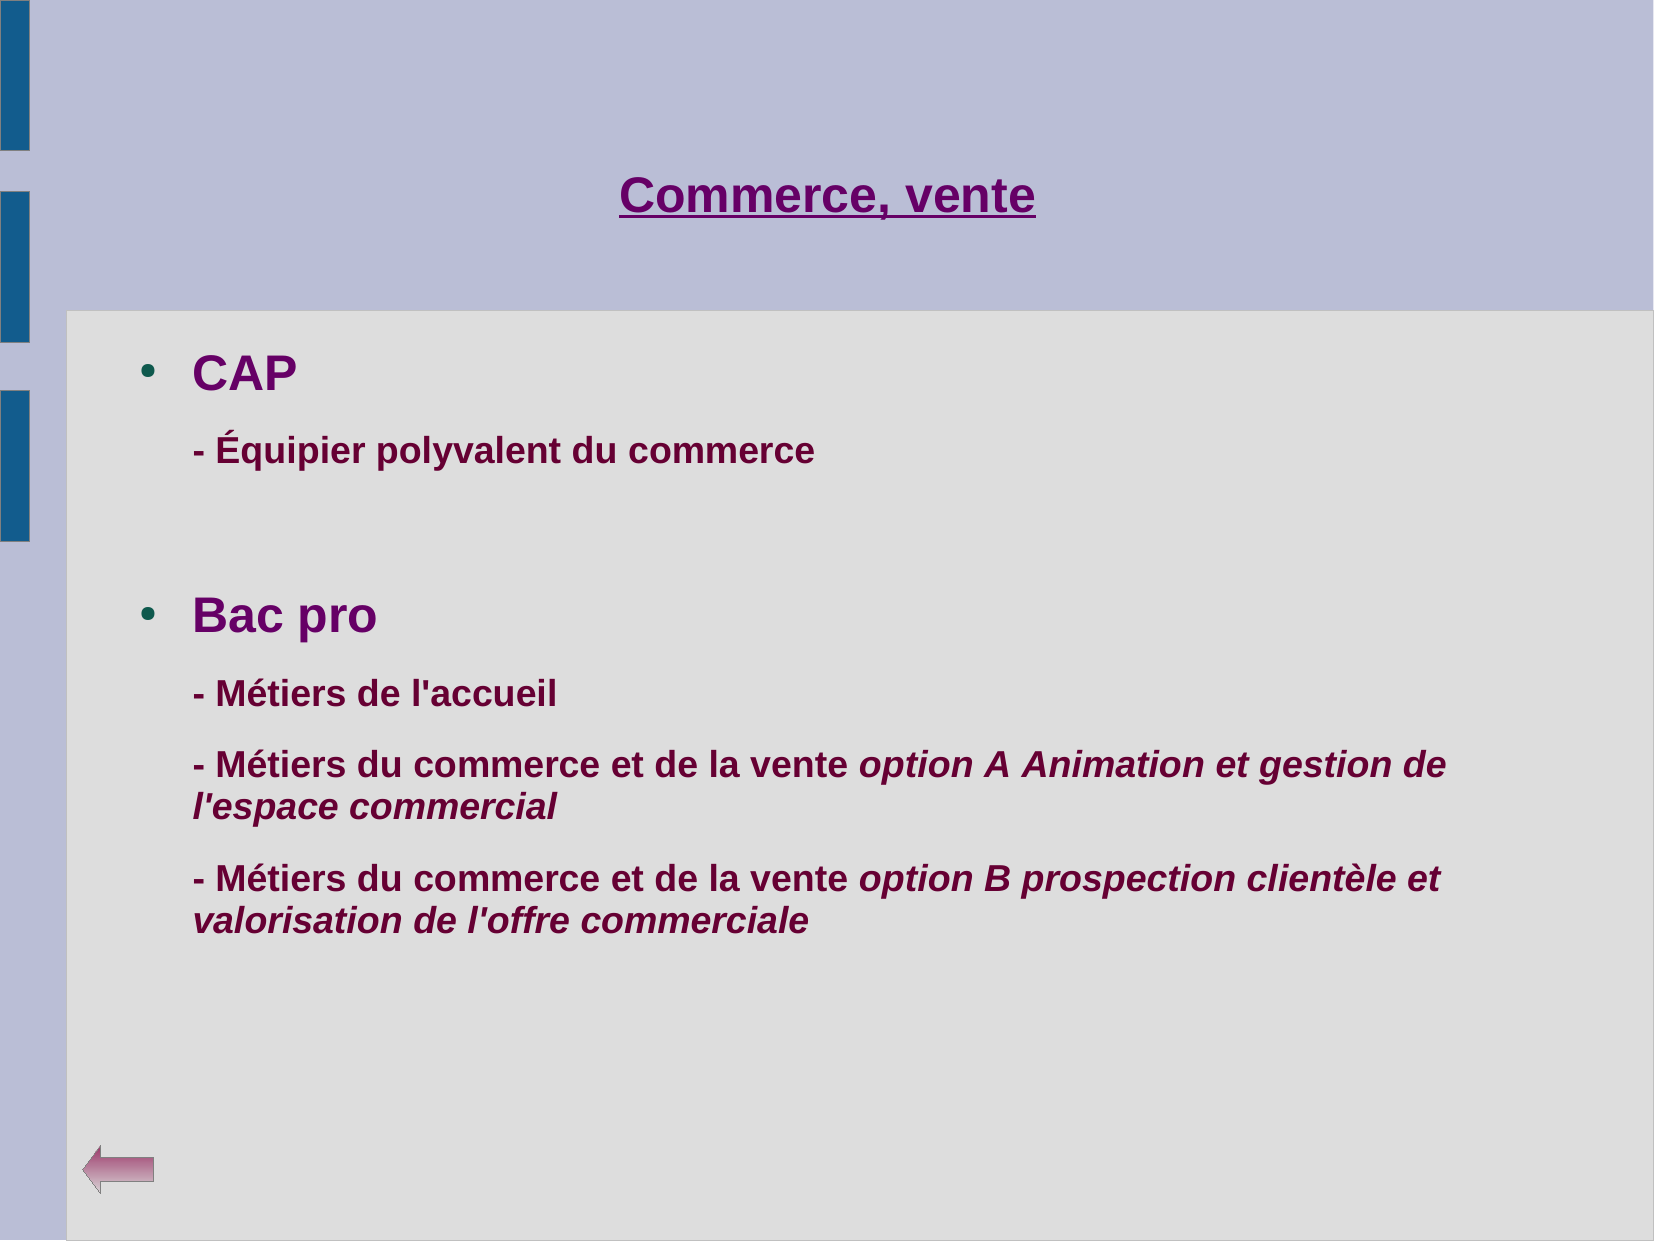

# Commerce, vente
CAP
- Équipier polyvalent du commerce
Bac pro
- Métiers de l'accueil
- Métiers du commerce et de la vente option A Animation et gestion de l'espace commercial
- Métiers du commerce et de la vente option B prospection clientèle et valorisation de l'offre commerciale